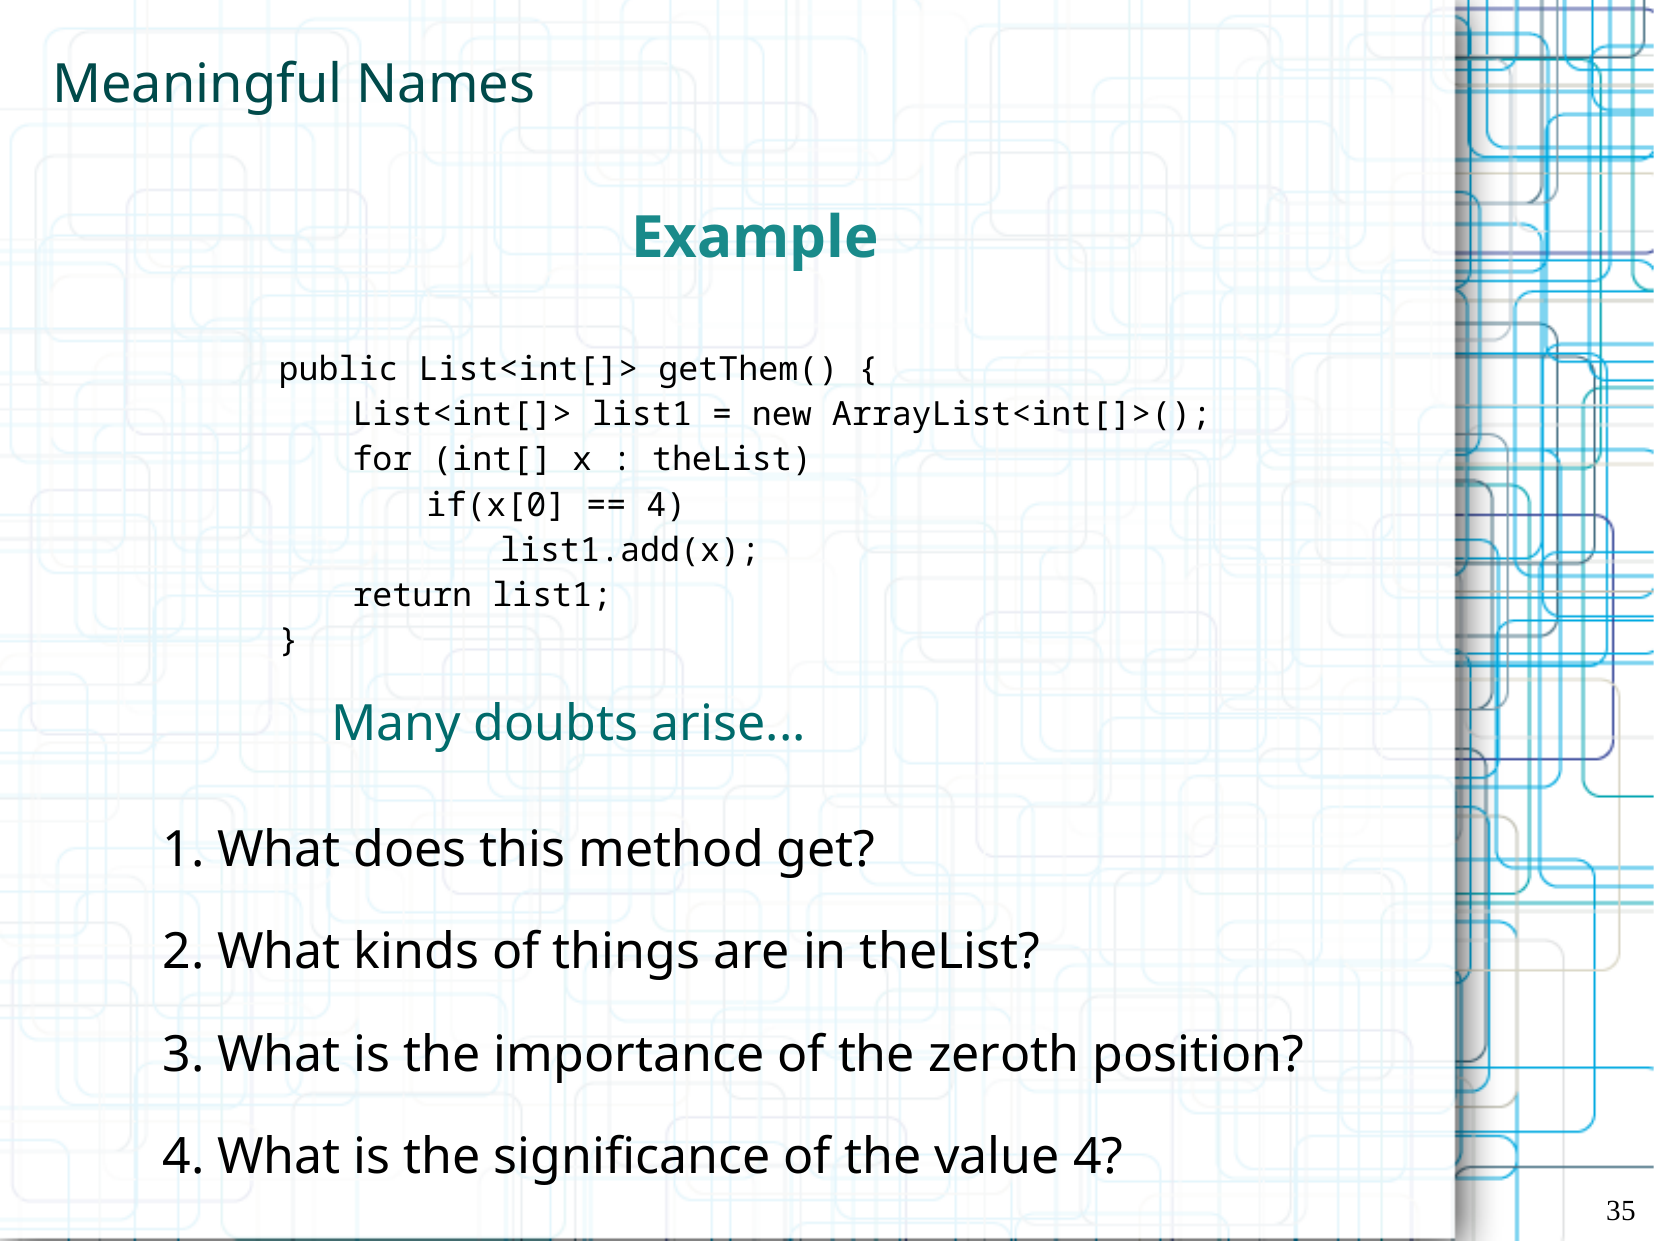

Meaningful Names
Example
public List<int[]> getThem() {
	List<int[]> list1 = new ArrayList<int[]>();
	for (int[] x : theList)
		if(x[0] == 4)
			list1.add(x);
	return list1;
}
Many doubts arise...
 What does this method get?
 What kinds of things are in theList?
 What is the importance of the zeroth position?
 What is the significance of the value 4?
35